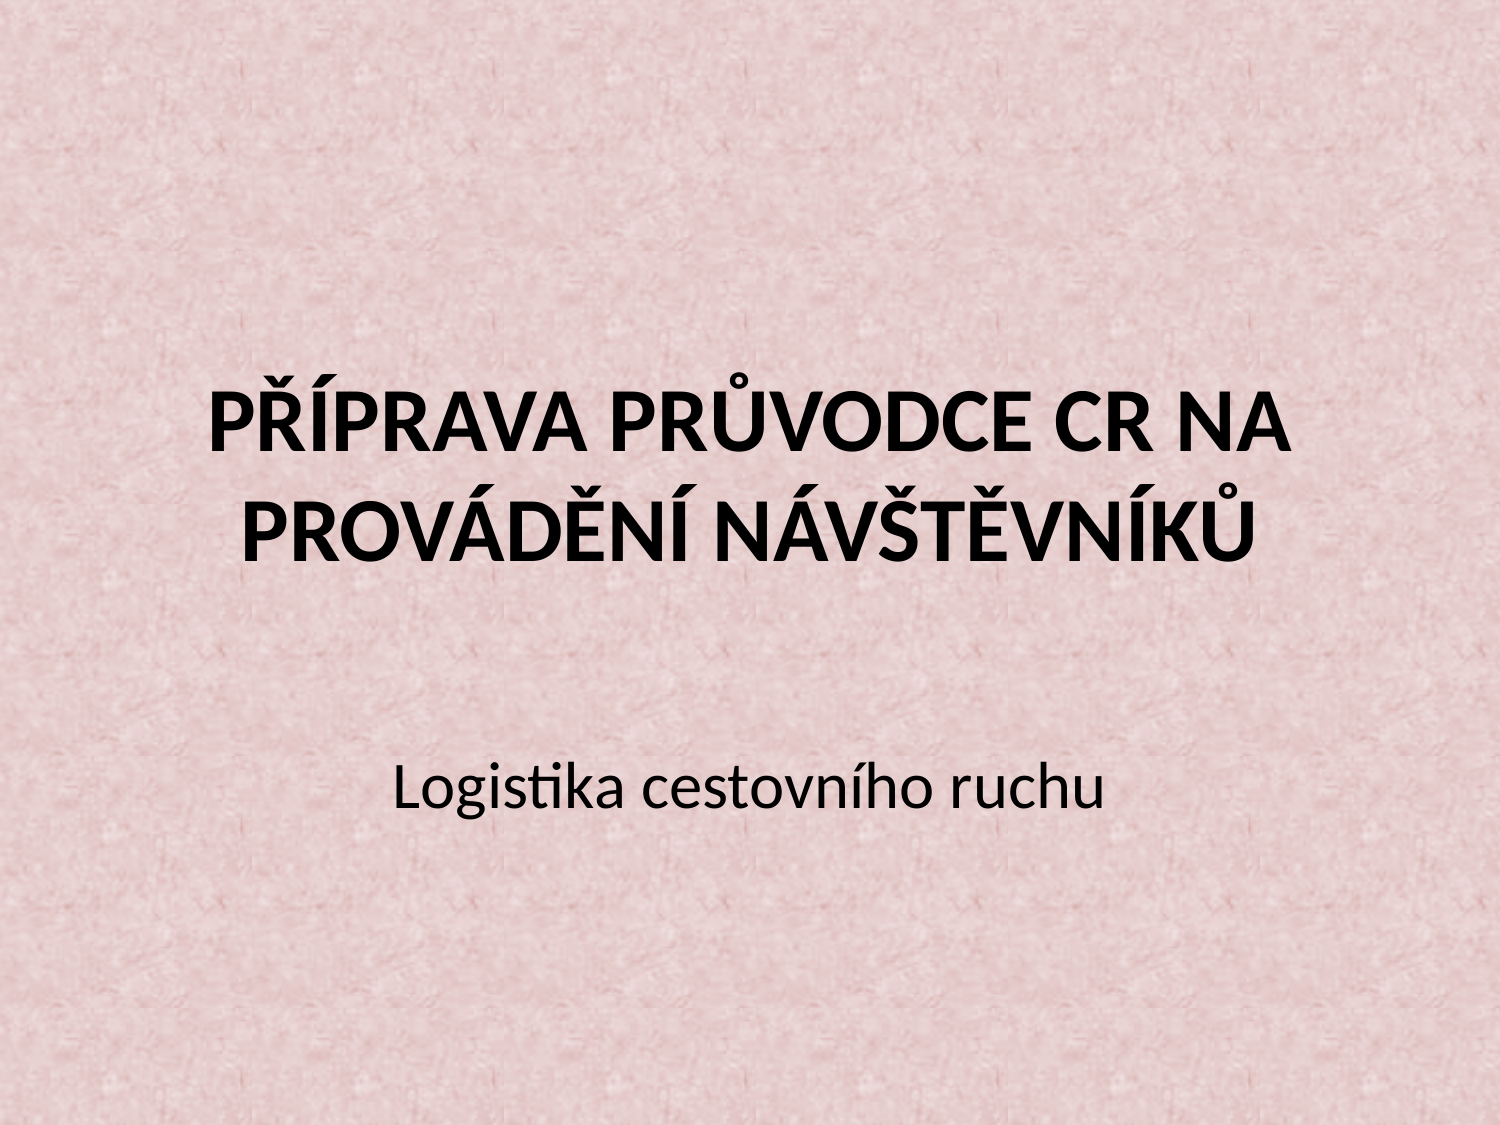

# PŘÍPRAVA PRŮVODCE CR NA PROVÁDĚNÍ NÁVŠTĚVNÍKŮ
Logistika cestovního ruchu